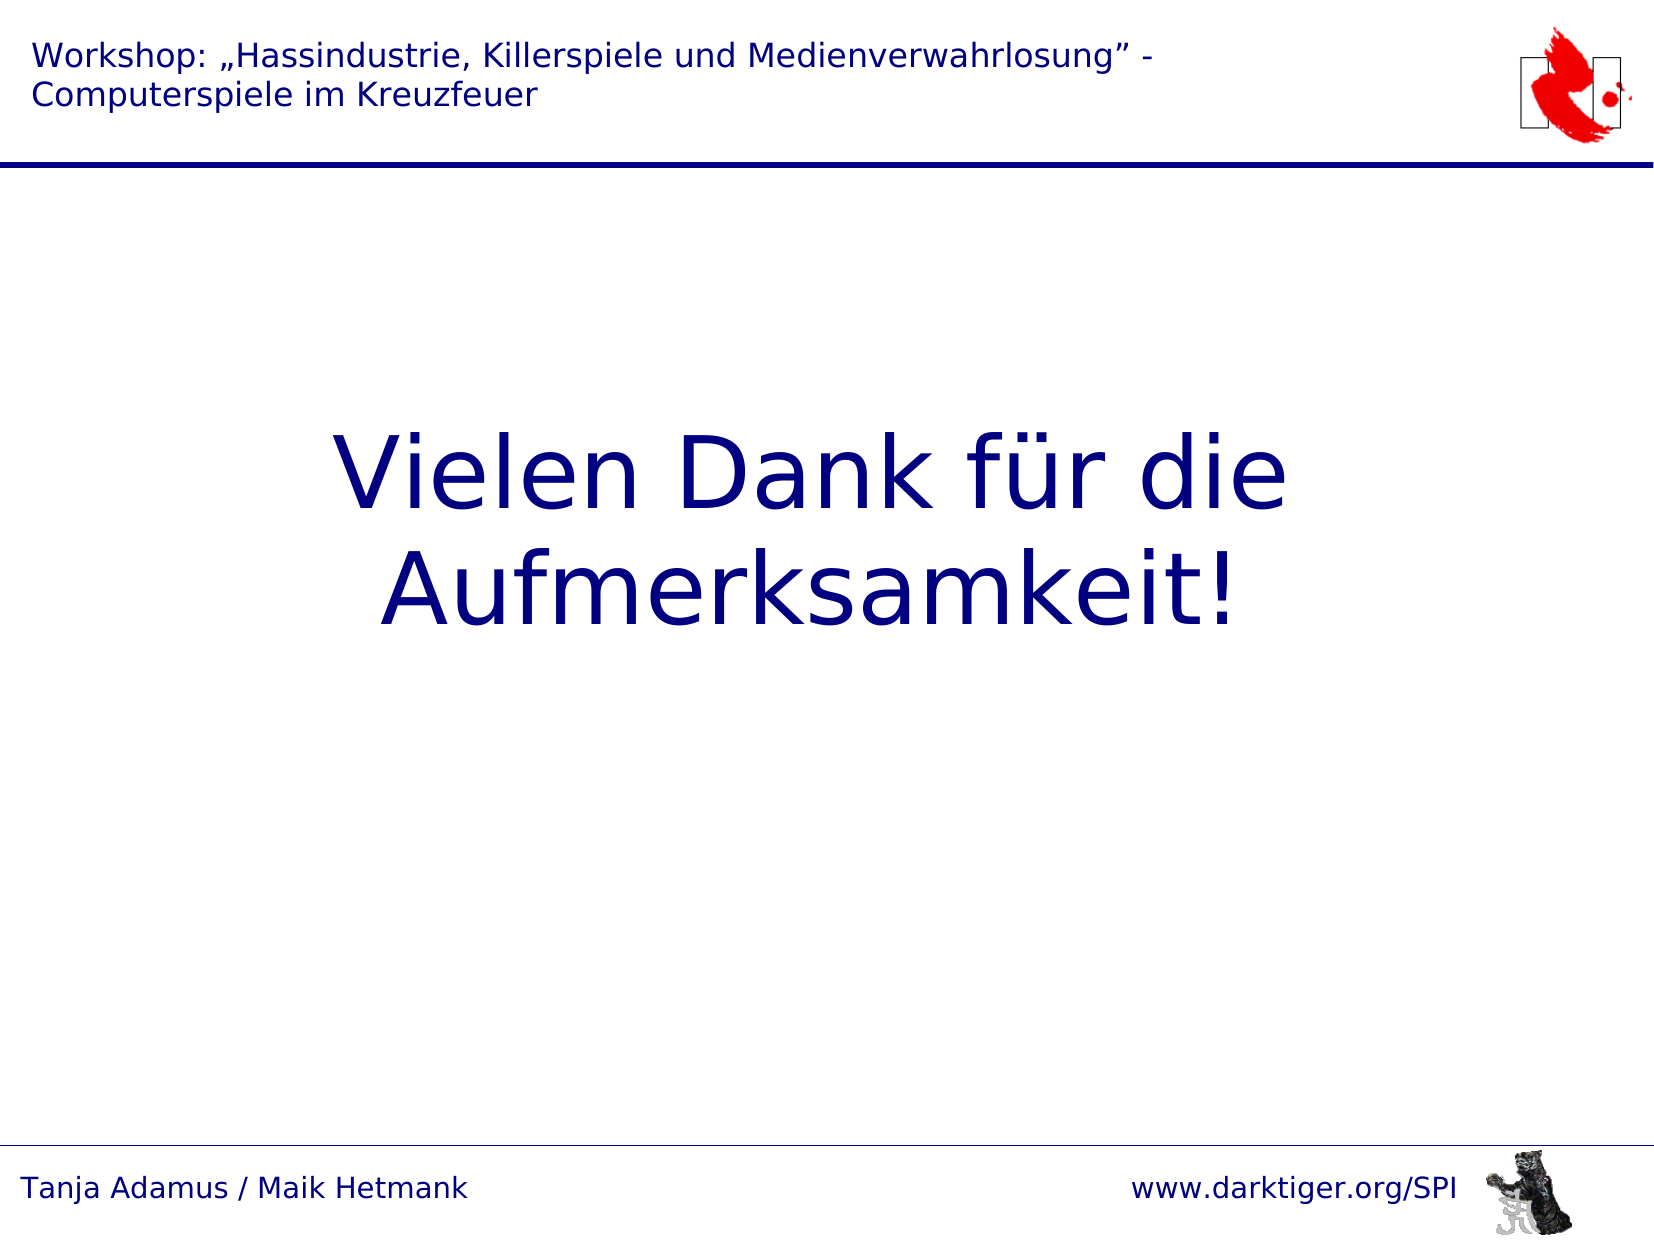

Workshop: „Hassindustrie, Killerspiele und Medienverwahrlosung” - Computerspiele im Kreuzfeuer
Vielen Dank für die Aufmerksamkeit!